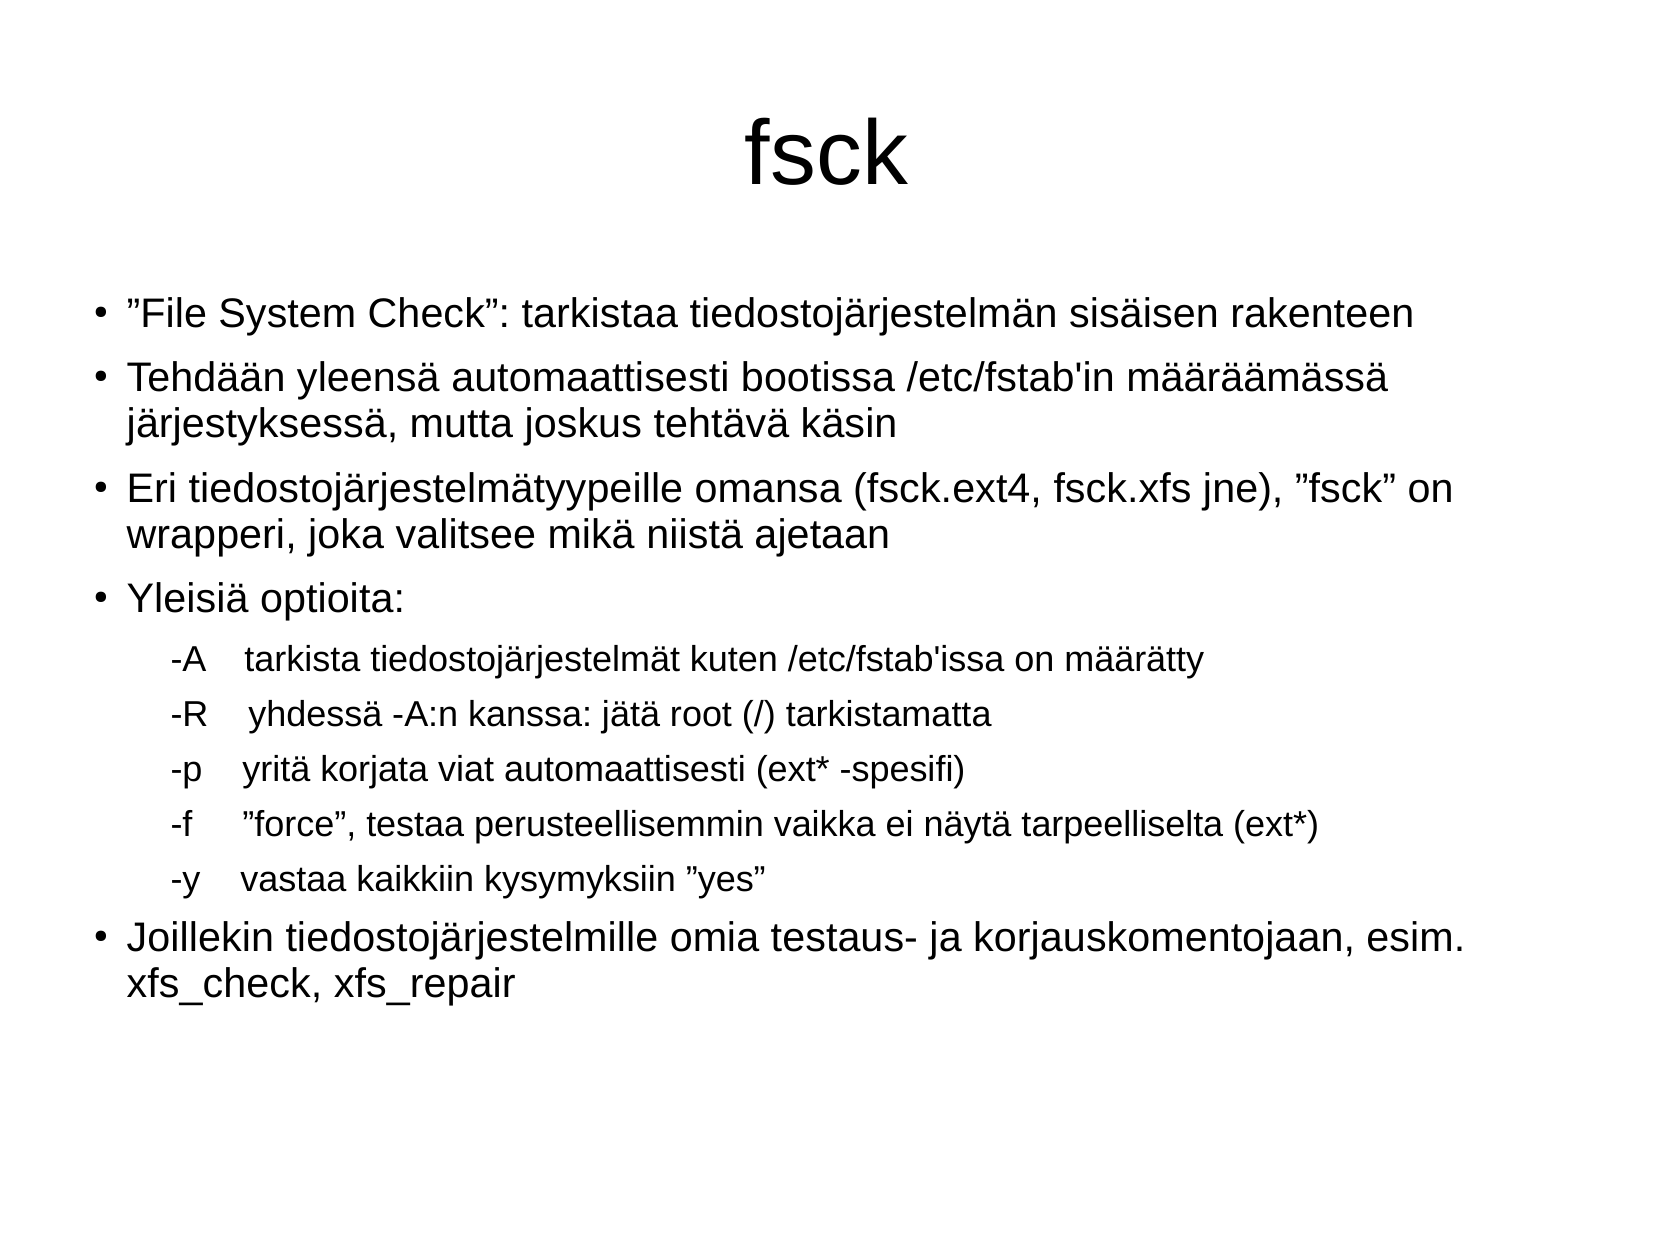

# fsck
”File System Check”: tarkistaa tiedostojärjestelmän sisäisen rakenteen
Tehdään yleensä automaattisesti bootissa /etc/fstab'in määräämässä järjestyksessä, mutta joskus tehtävä käsin
Eri tiedostojärjestelmätyypeille omansa (fsck.ext4, fsck.xfs jne), ”fsck” on wrapperi, joka valitsee mikä niistä ajetaan
Yleisiä optioita:
-A tarkista tiedostojärjestelmät kuten /etc/fstab'issa on määrätty
-R yhdessä -A:n kanssa: jätä root (/) tarkistamatta
-p yritä korjata viat automaattisesti (ext* -spesifi)
-f ”force”, testaa perusteellisemmin vaikka ei näytä tarpeelliselta (ext*)
-y vastaa kaikkiin kysymyksiin ”yes”
Joillekin tiedostojärjestelmille omia testaus- ja korjauskomentojaan, esim. xfs_check, xfs_repair